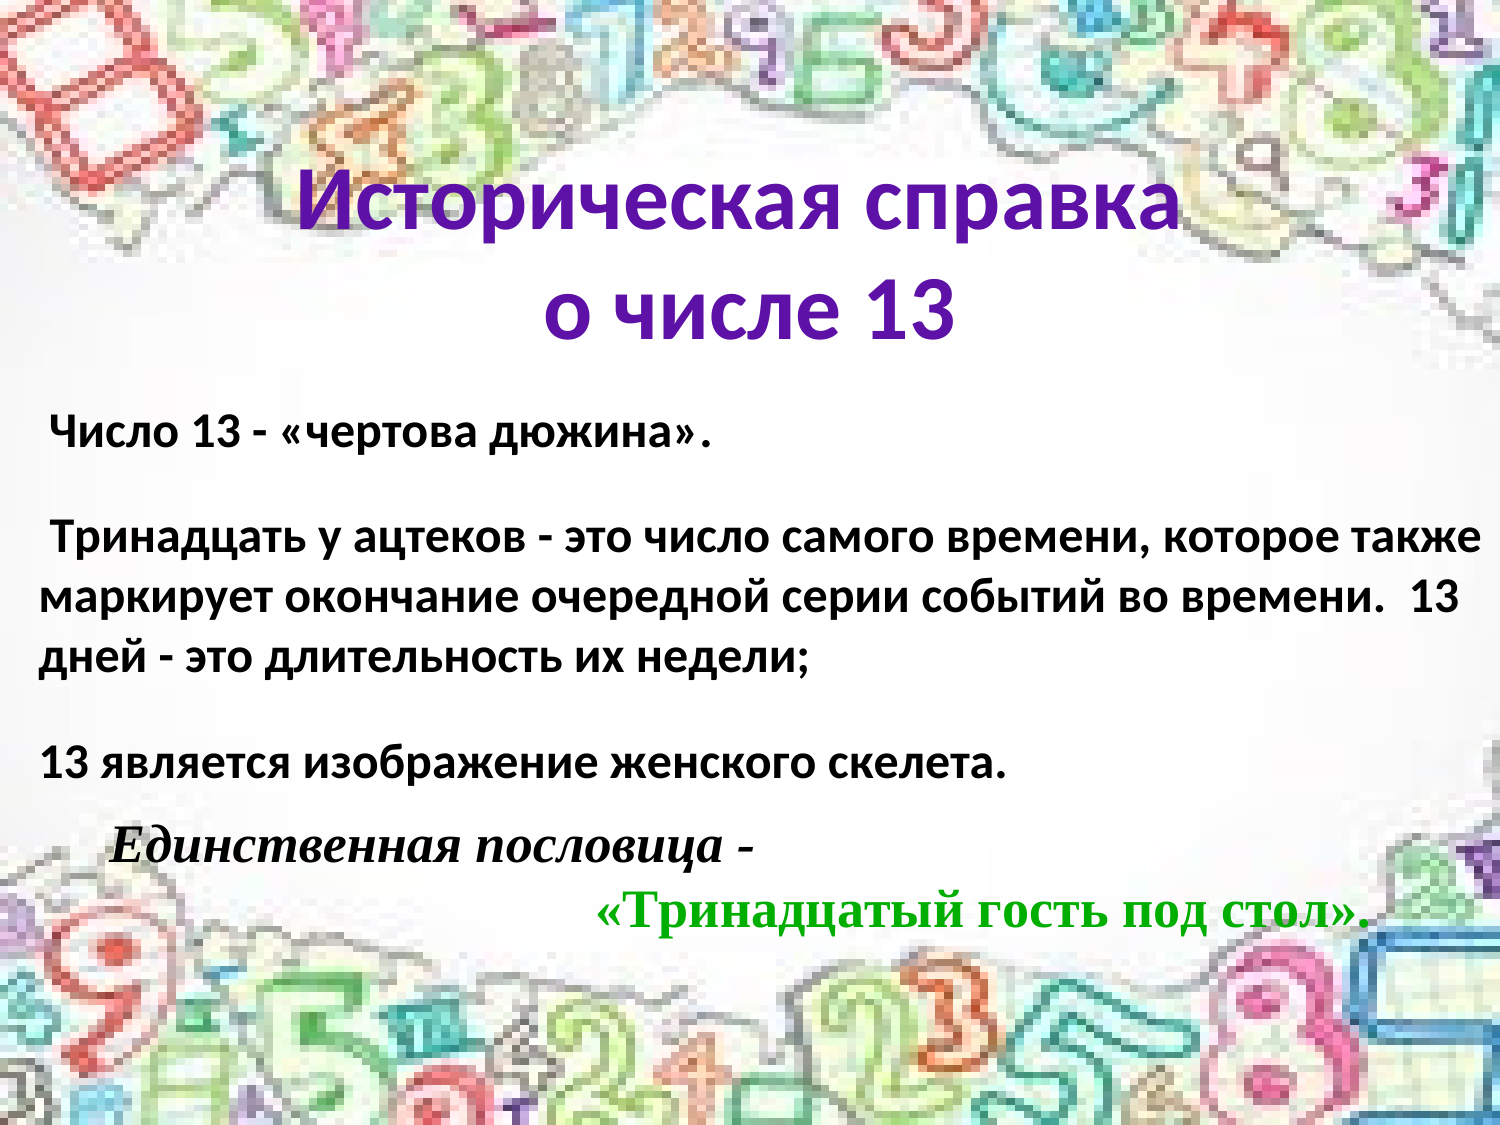

# Историческая справка о числе 13
 Число 13 - «чертова дюжина».
 Тринадцать у ацтеков - это число самого времени, которое также маркирует окончание очередной серии событий во времени. 13 дней - это длительность их недели;
13 является изображение женского скелета.
Единственная пословица -
 «Тринадцатый гость под стол».